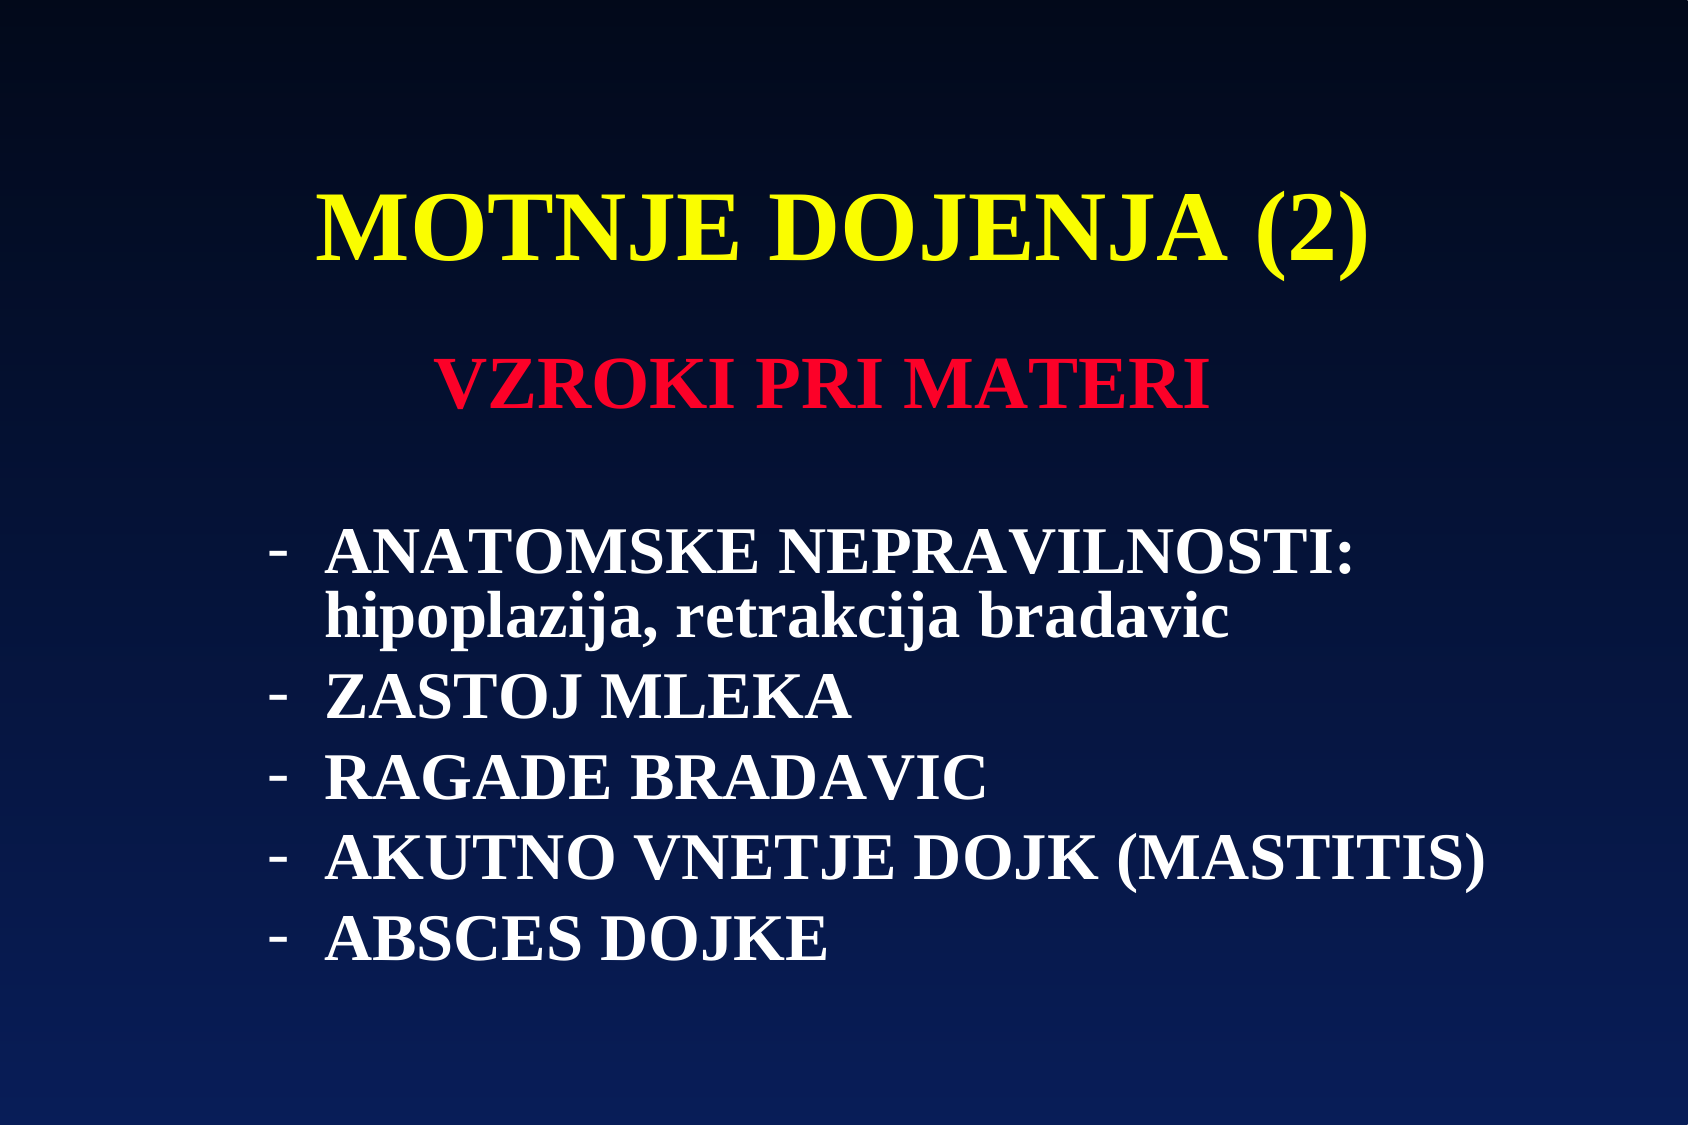

# MOTNJE DOJENJA (2)
VZROKI PRI MATERI
ANATOMSKE NEPRAVILNOSTI: hipoplazija, retrakcija bradavic
ZASTOJ MLEKA
RAGADE BRADAVIC
AKUTNO VNETJE DOJK (MASTITIS)
ABSCES DOJKE